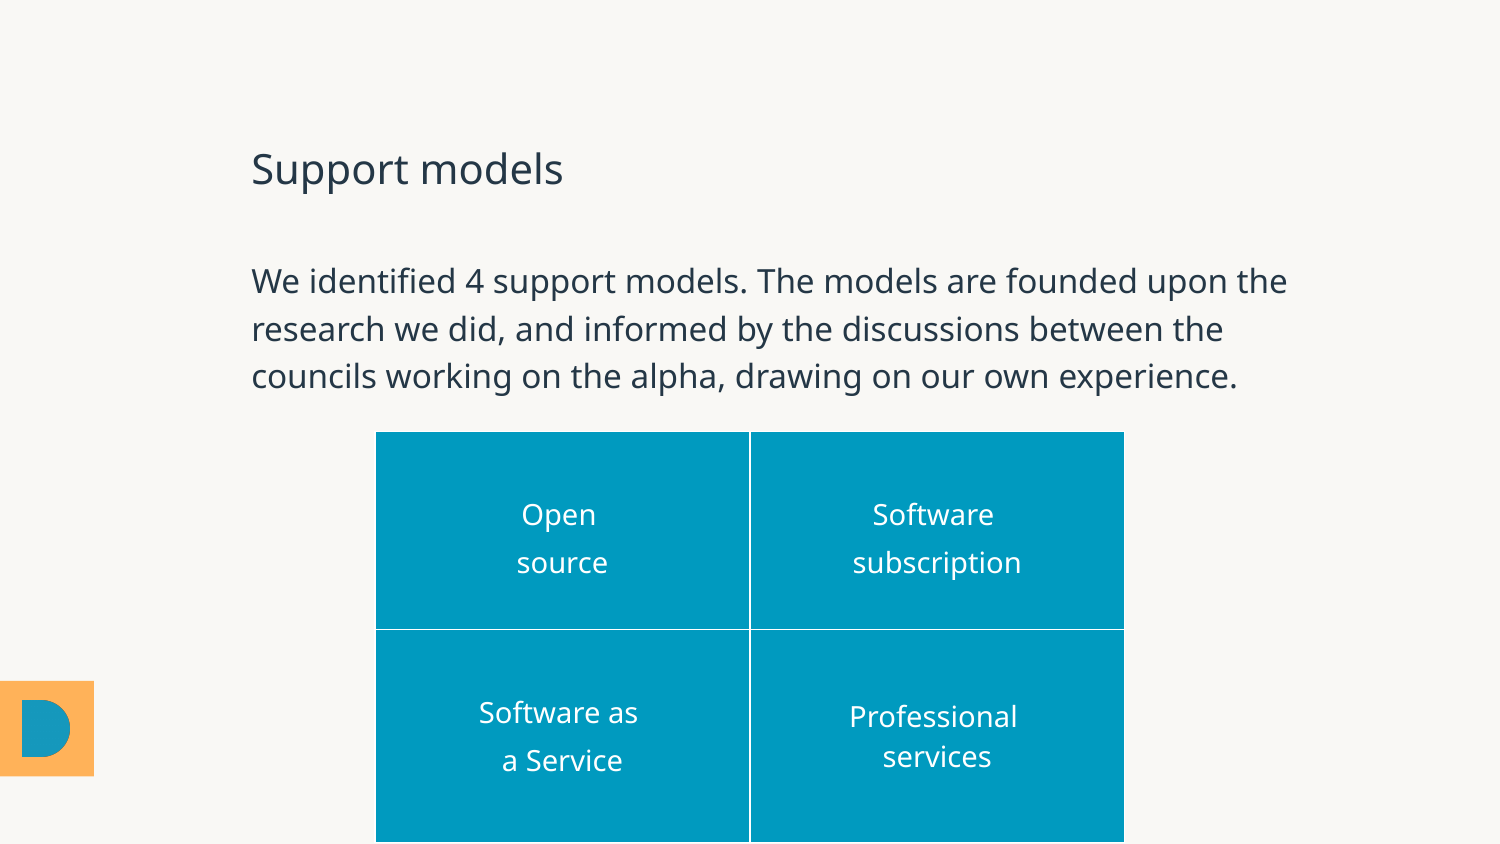

# Support models
We identified 4 support models. The models are founded upon the research we did, and informed by the discussions between the councils working on the alpha, drawing on our own experience.
| Open source | Software subscription |
| --- | --- |
| Software as a Service | Professional services |